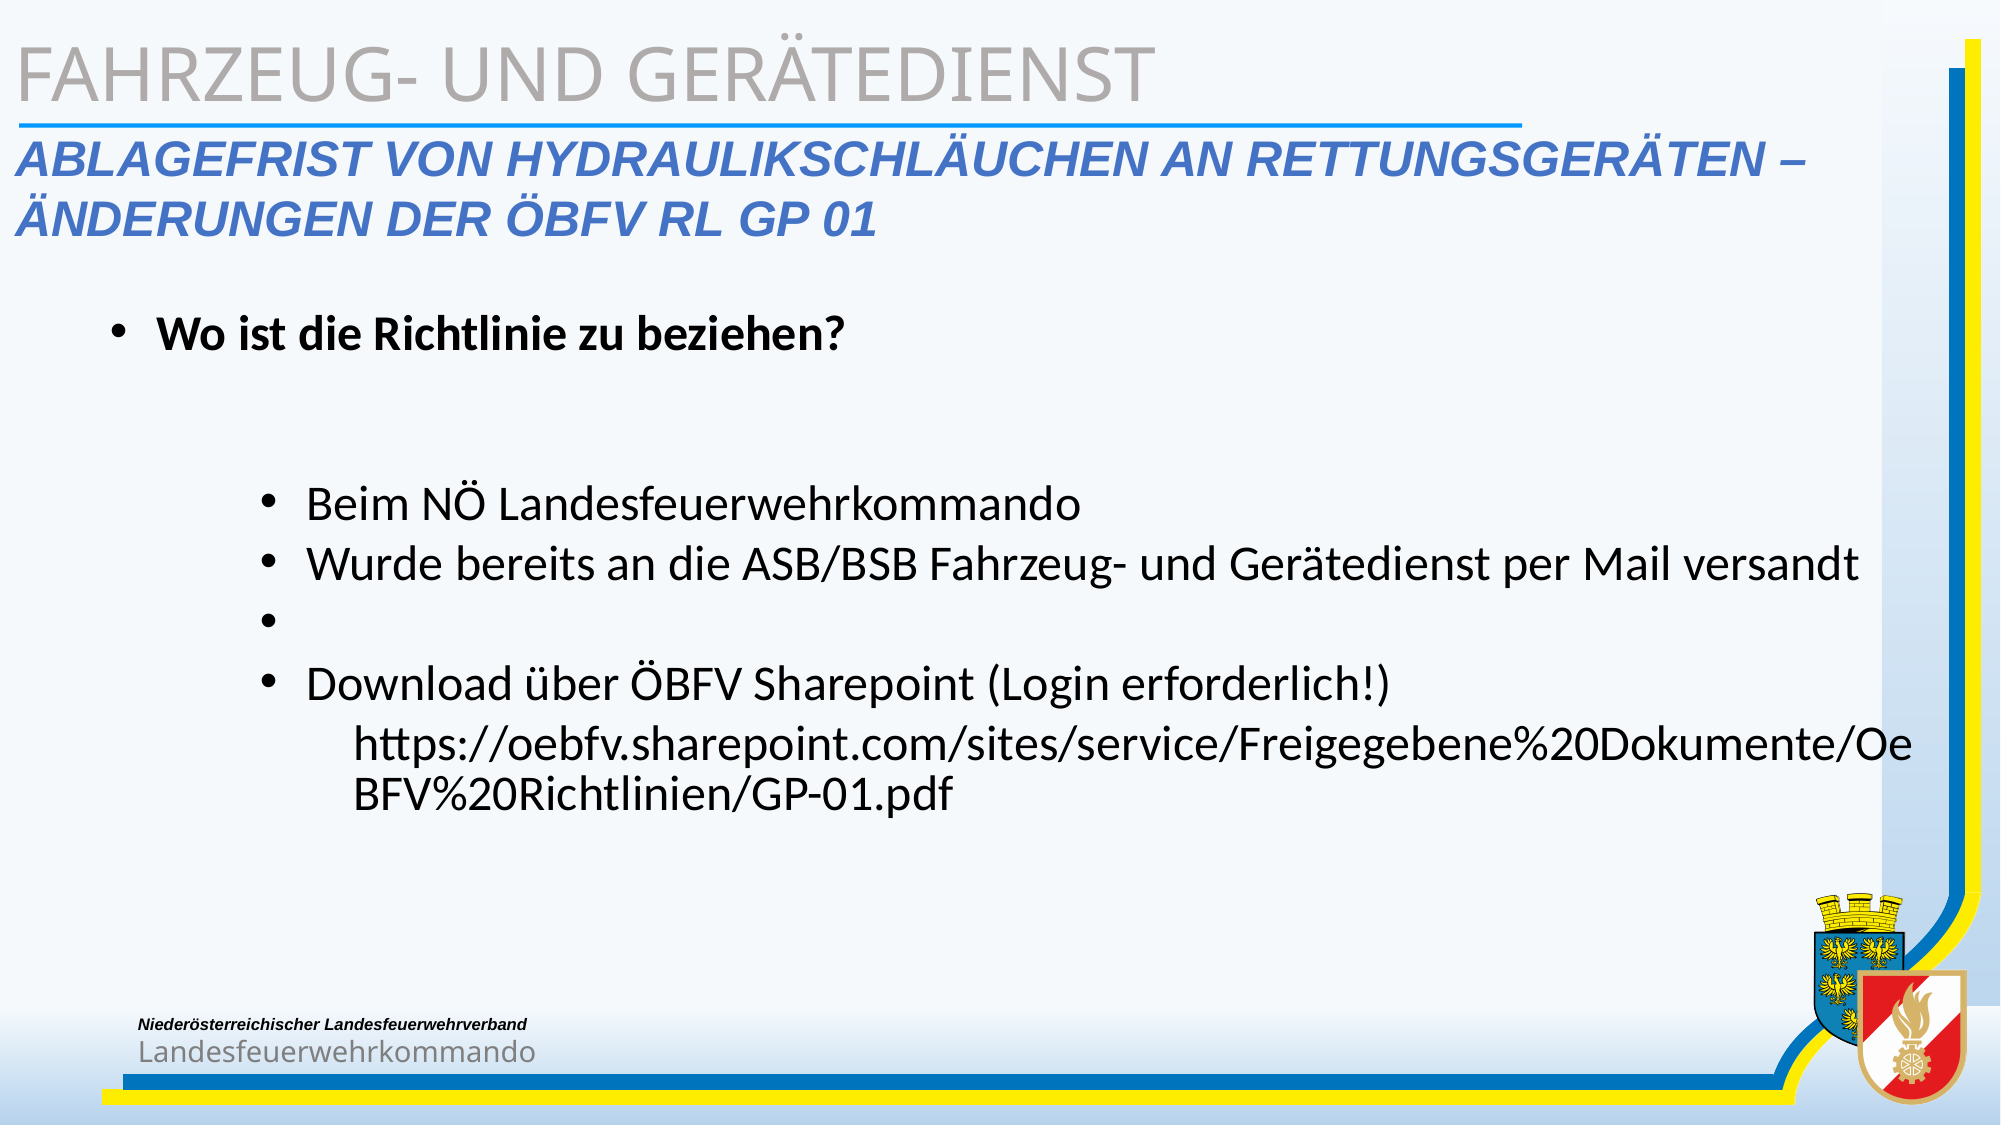

FAHRZEUG- UND GERÄTEDIENST
ABLAGEFRIST VON HYDRAULIKSCHLÄUCHEN AN RETTUNGSGERÄTEN –
ÄNDERUNGEN DER ÖBFV RL GP 01
Wo ist die Richtlinie zu beziehen?
Beim NÖ Landesfeuerwehrkommando
Wurde bereits an die ASB/BSB Fahrzeug- und Gerätedienst per Mail versandt
Download über ÖBFV Sharepoint (Login erforderlich!)
https://oebfv.sharepoint.com/sites/service/Freigegebene%20Dokumente/OeBFV%20Richtlinien/GP-01.pdf